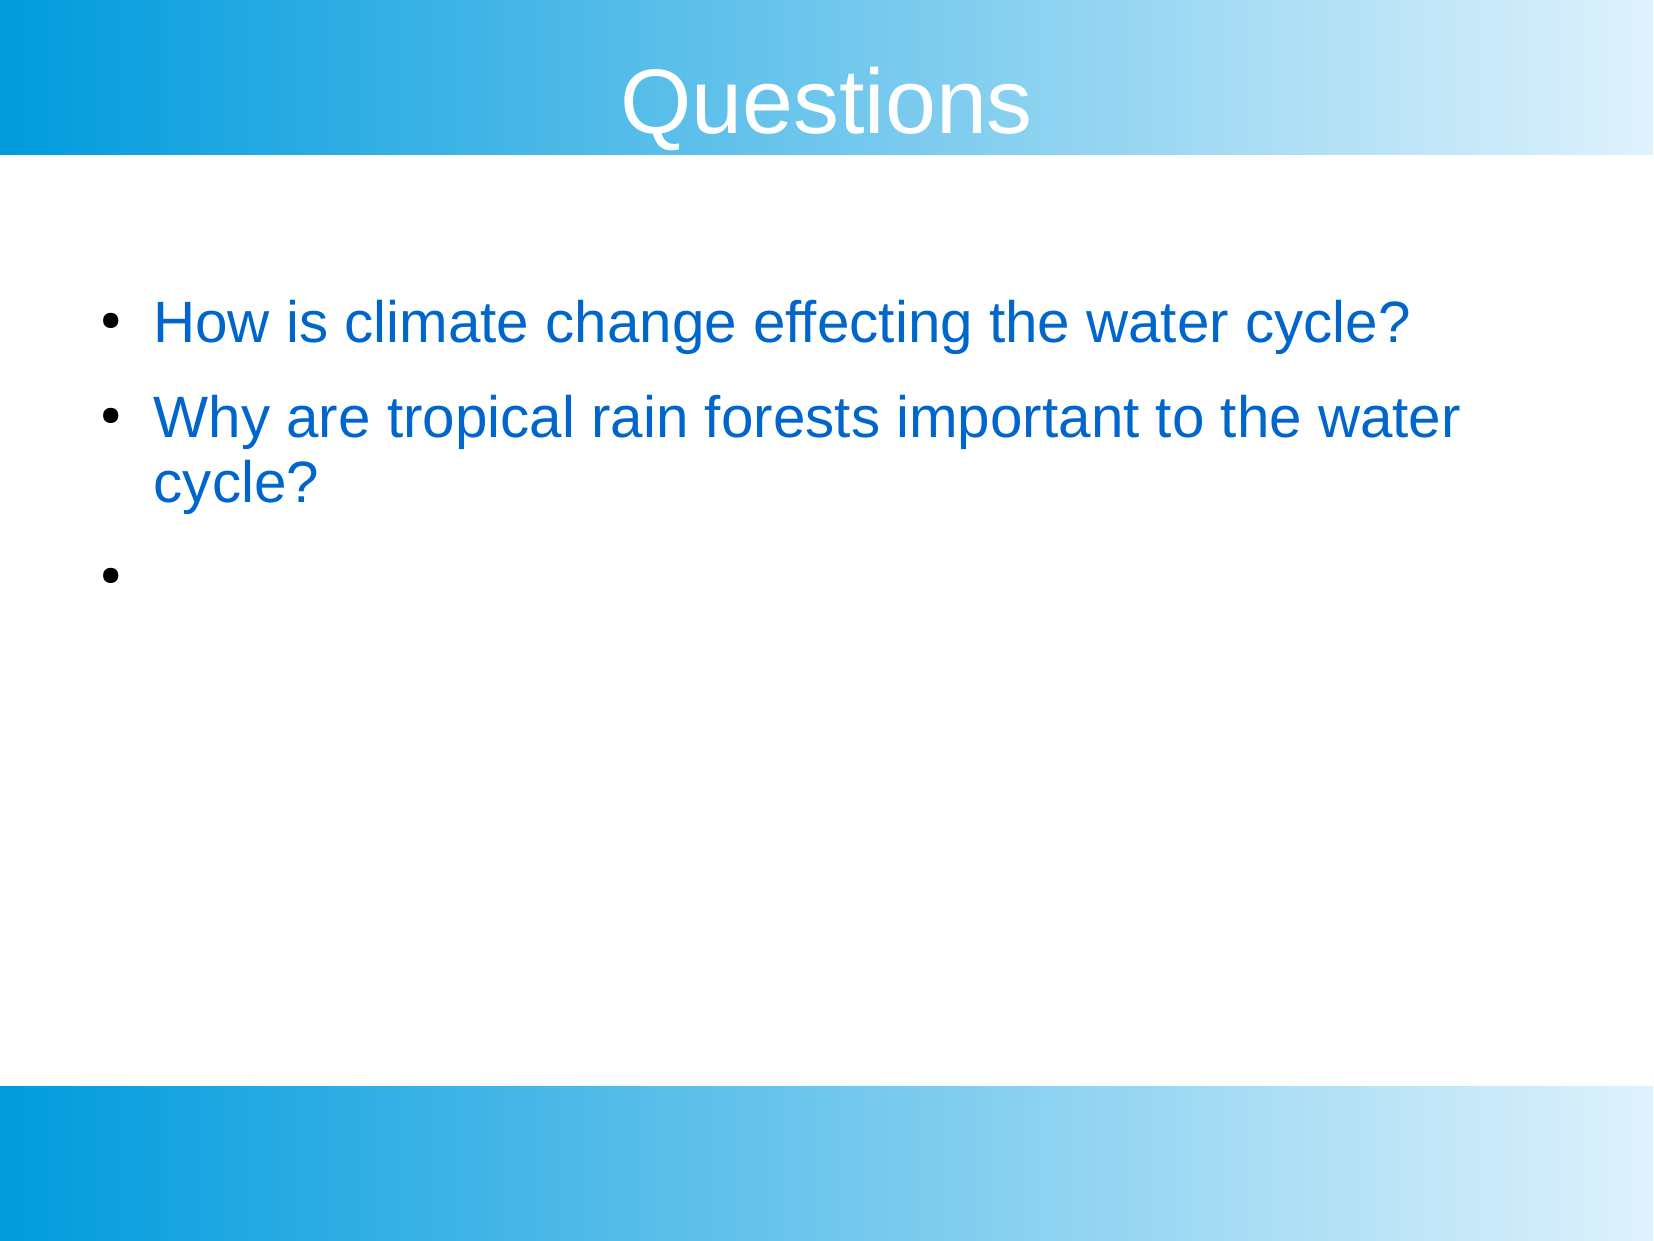

# Questions
How is climate change effecting the water cycle?
Why are tropical rain forests important to the water cycle?